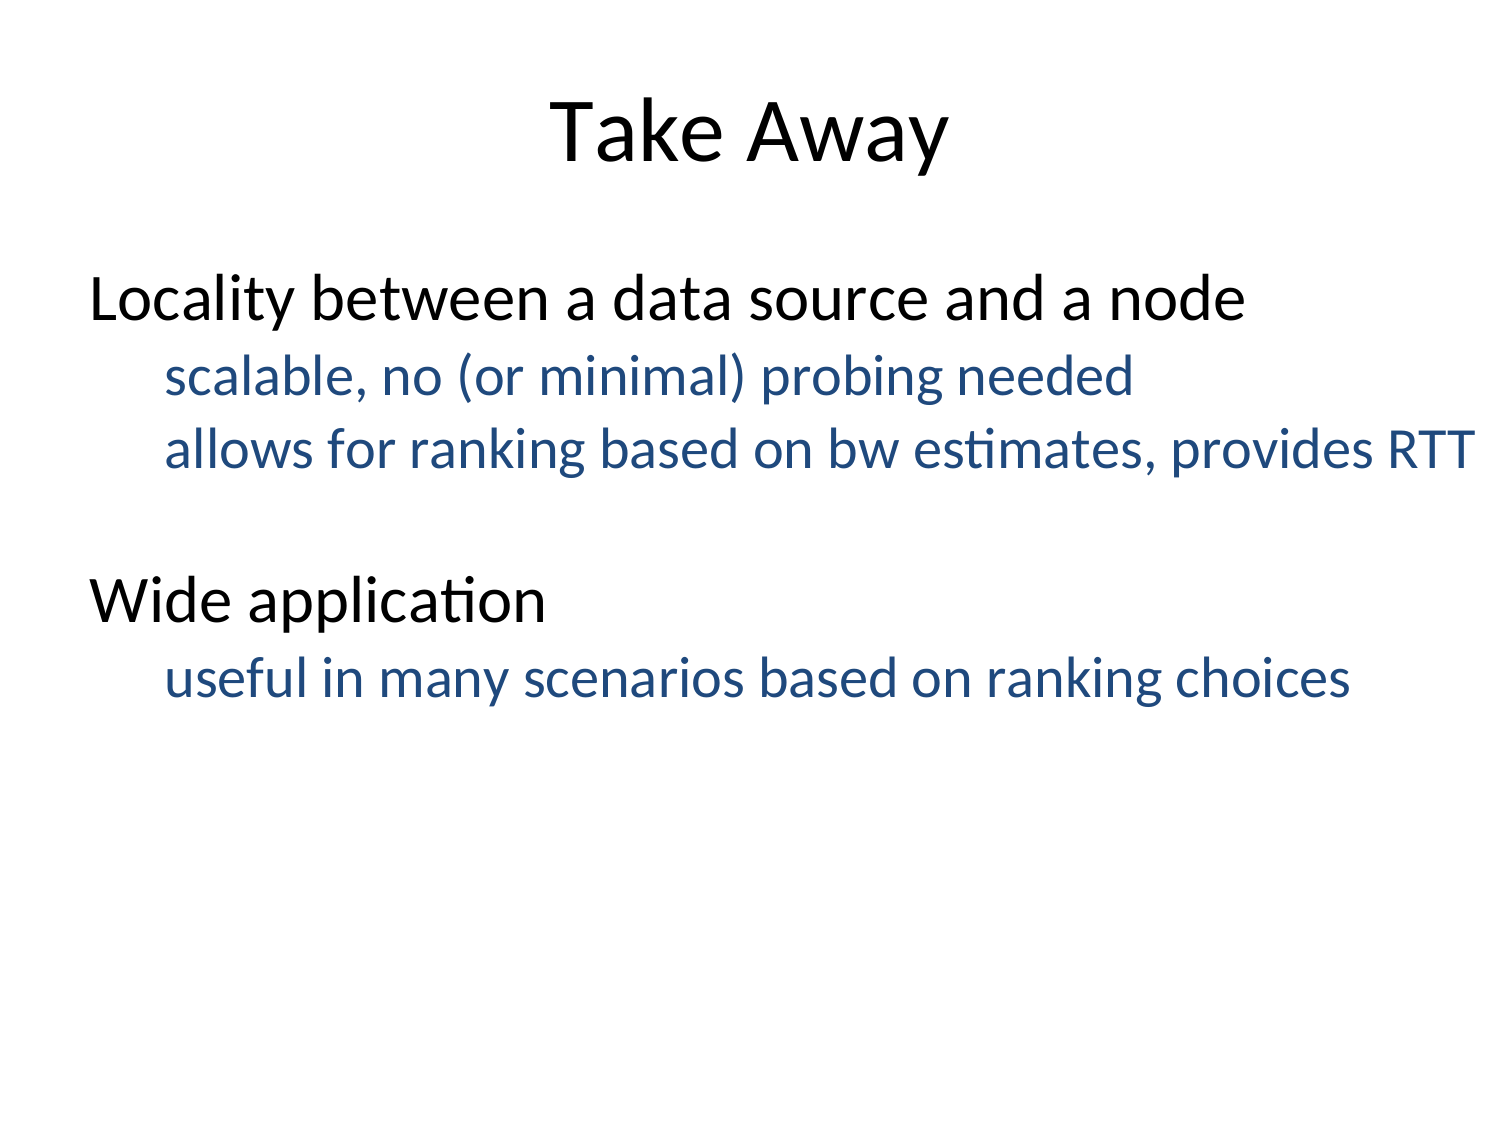

# Take Away
Locality between a data source and a node
scalable, no (or minimal) probing needed
allows for ranking based on bw estimates, provides RTT
Wide application
useful in many scenarios based on ranking choices